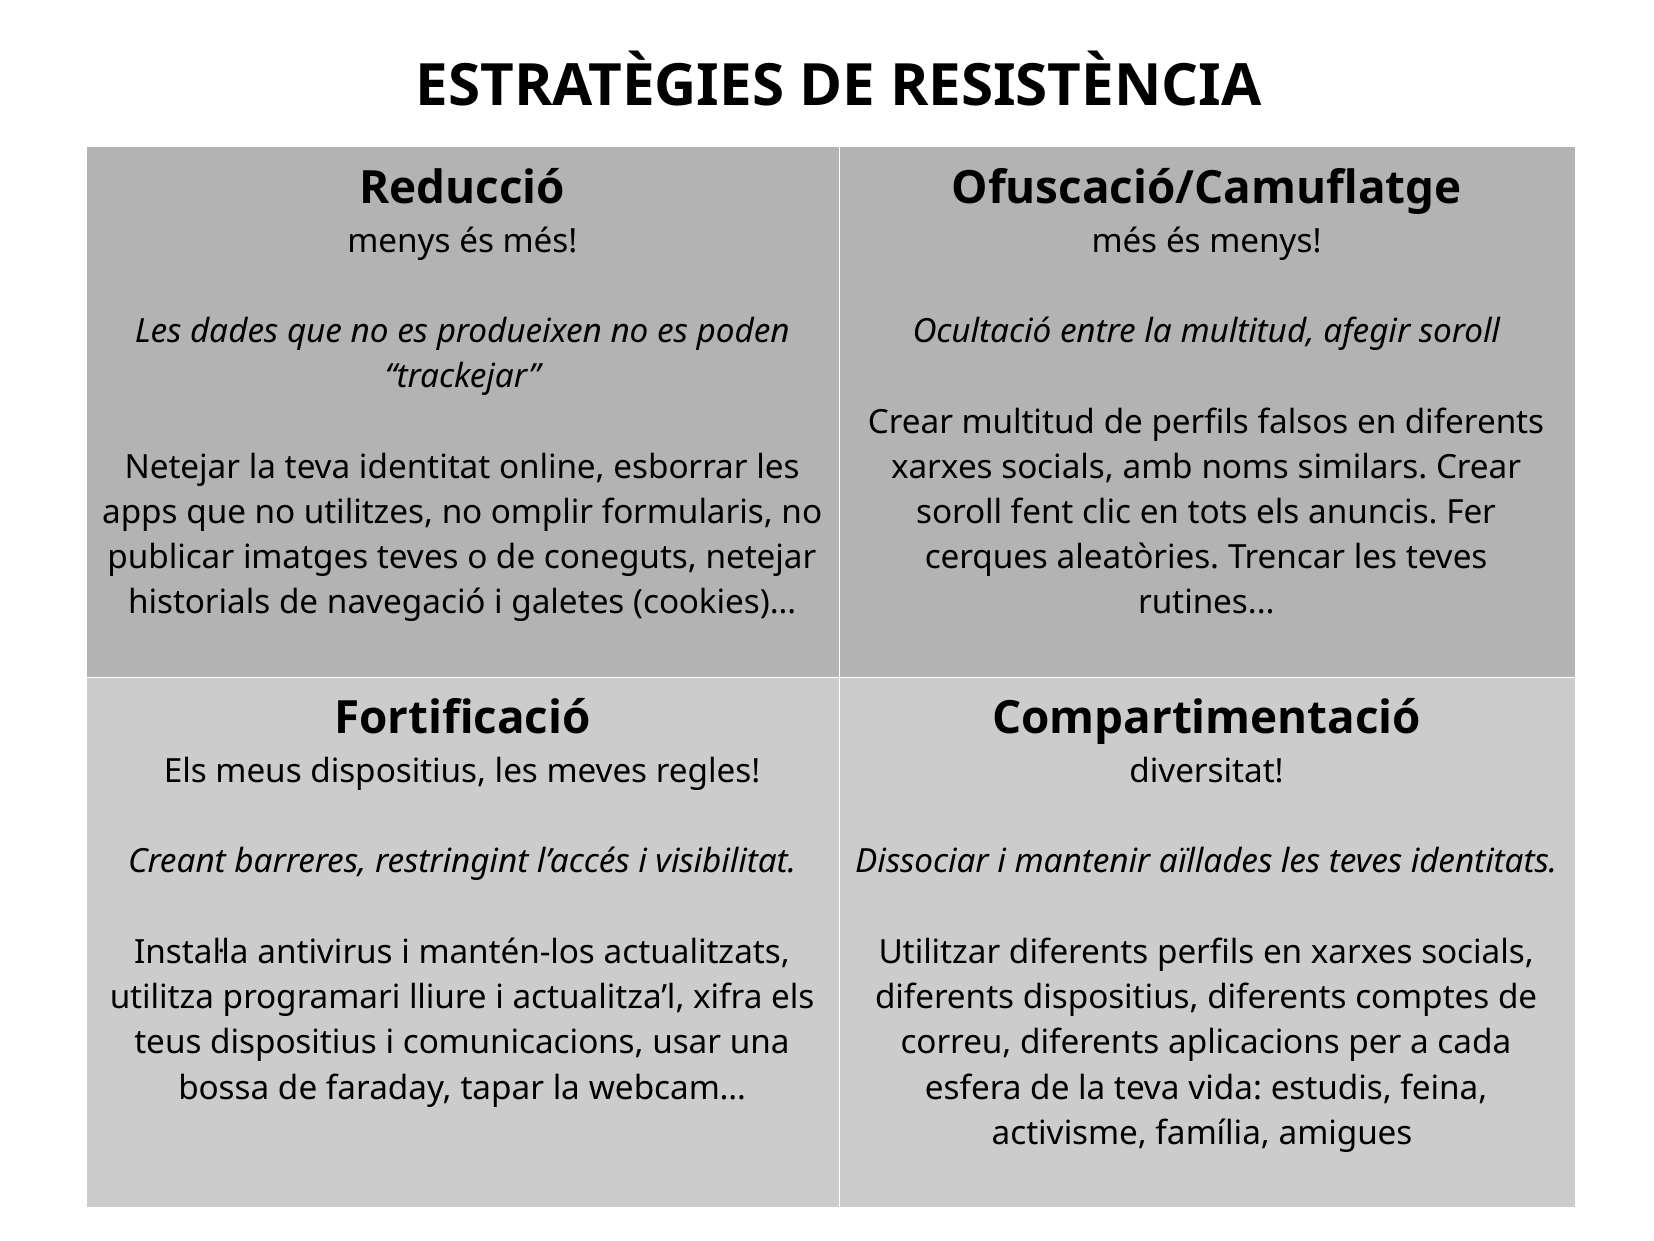

# ESTRATÈGIES DE RESISTÈNCIA
| Reducció menys és més! Les dades que no es produeixen no es poden “trackejar” Netejar la teva identitat online, esborrar les apps que no utilitzes, no omplir formularis, no publicar imatges teves o de coneguts, netejar historials de navegació i galetes (cookies)… | Ofuscació/Camuflatge més és menys! Ocultació entre la multitud, afegir soroll Crear multitud de perfils falsos en diferents xarxes socials, amb noms similars. Crear soroll fent clic en tots els anuncis. Fer cerques aleatòries. Trencar les teves rutines... |
| --- | --- |
| Fortificació Els meus dispositius, les meves regles! Creant barreres, restringint l’accés i visibilitat. Instal·la antivirus i mantén-los actualitzats, utilitza programari lliure i actualitza’l, xifra els teus dispositius i comunicacions, usar una bossa de faraday, tapar la webcam… | Compartimentació diversitat! Dissociar i mantenir aïllades les teves identitats. Utilitzar diferents perfils en xarxes socials, diferents dispositius, diferents comptes de correu, diferents aplicacions per a cada esfera de la teva vida: estudis, feina, activisme, família, amigues |